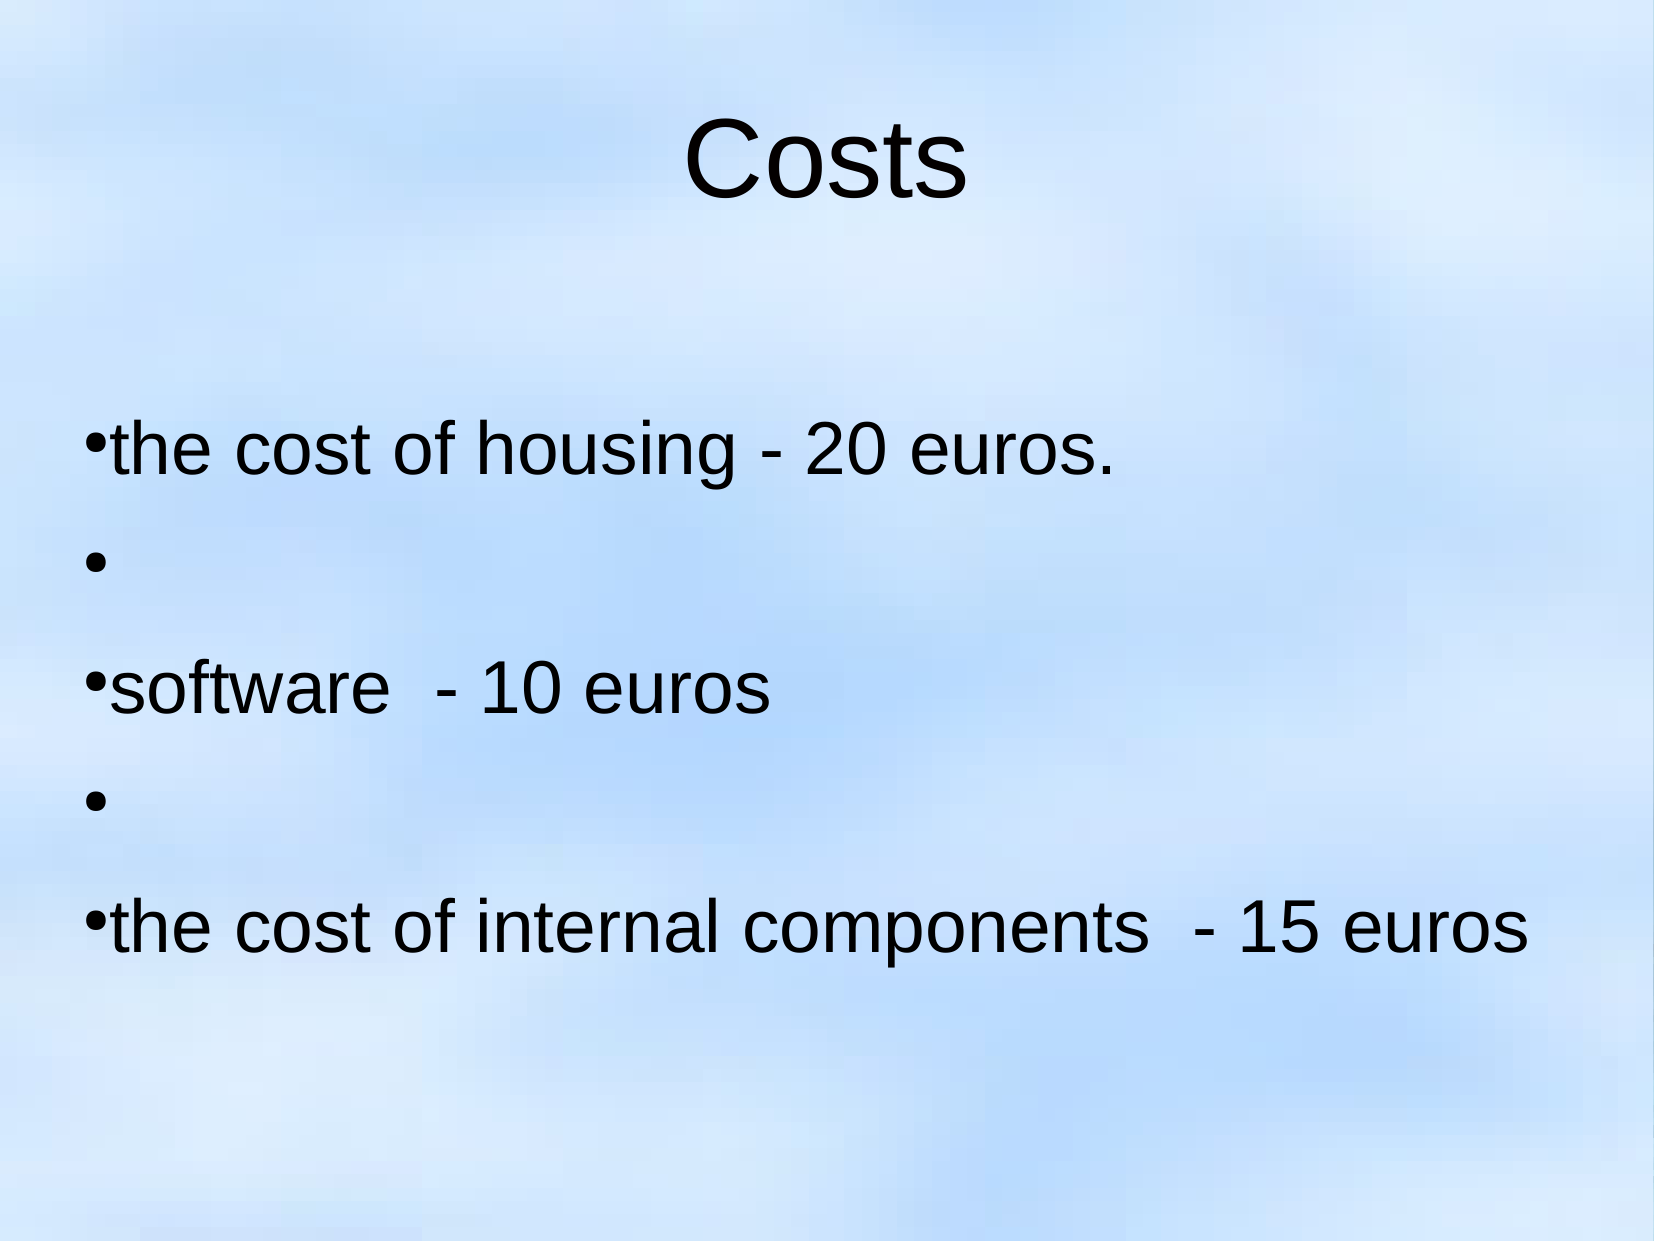

# Costs
the cost of housing - 20 euros.
software - 10 euros
the cost of internal components - 15 euros